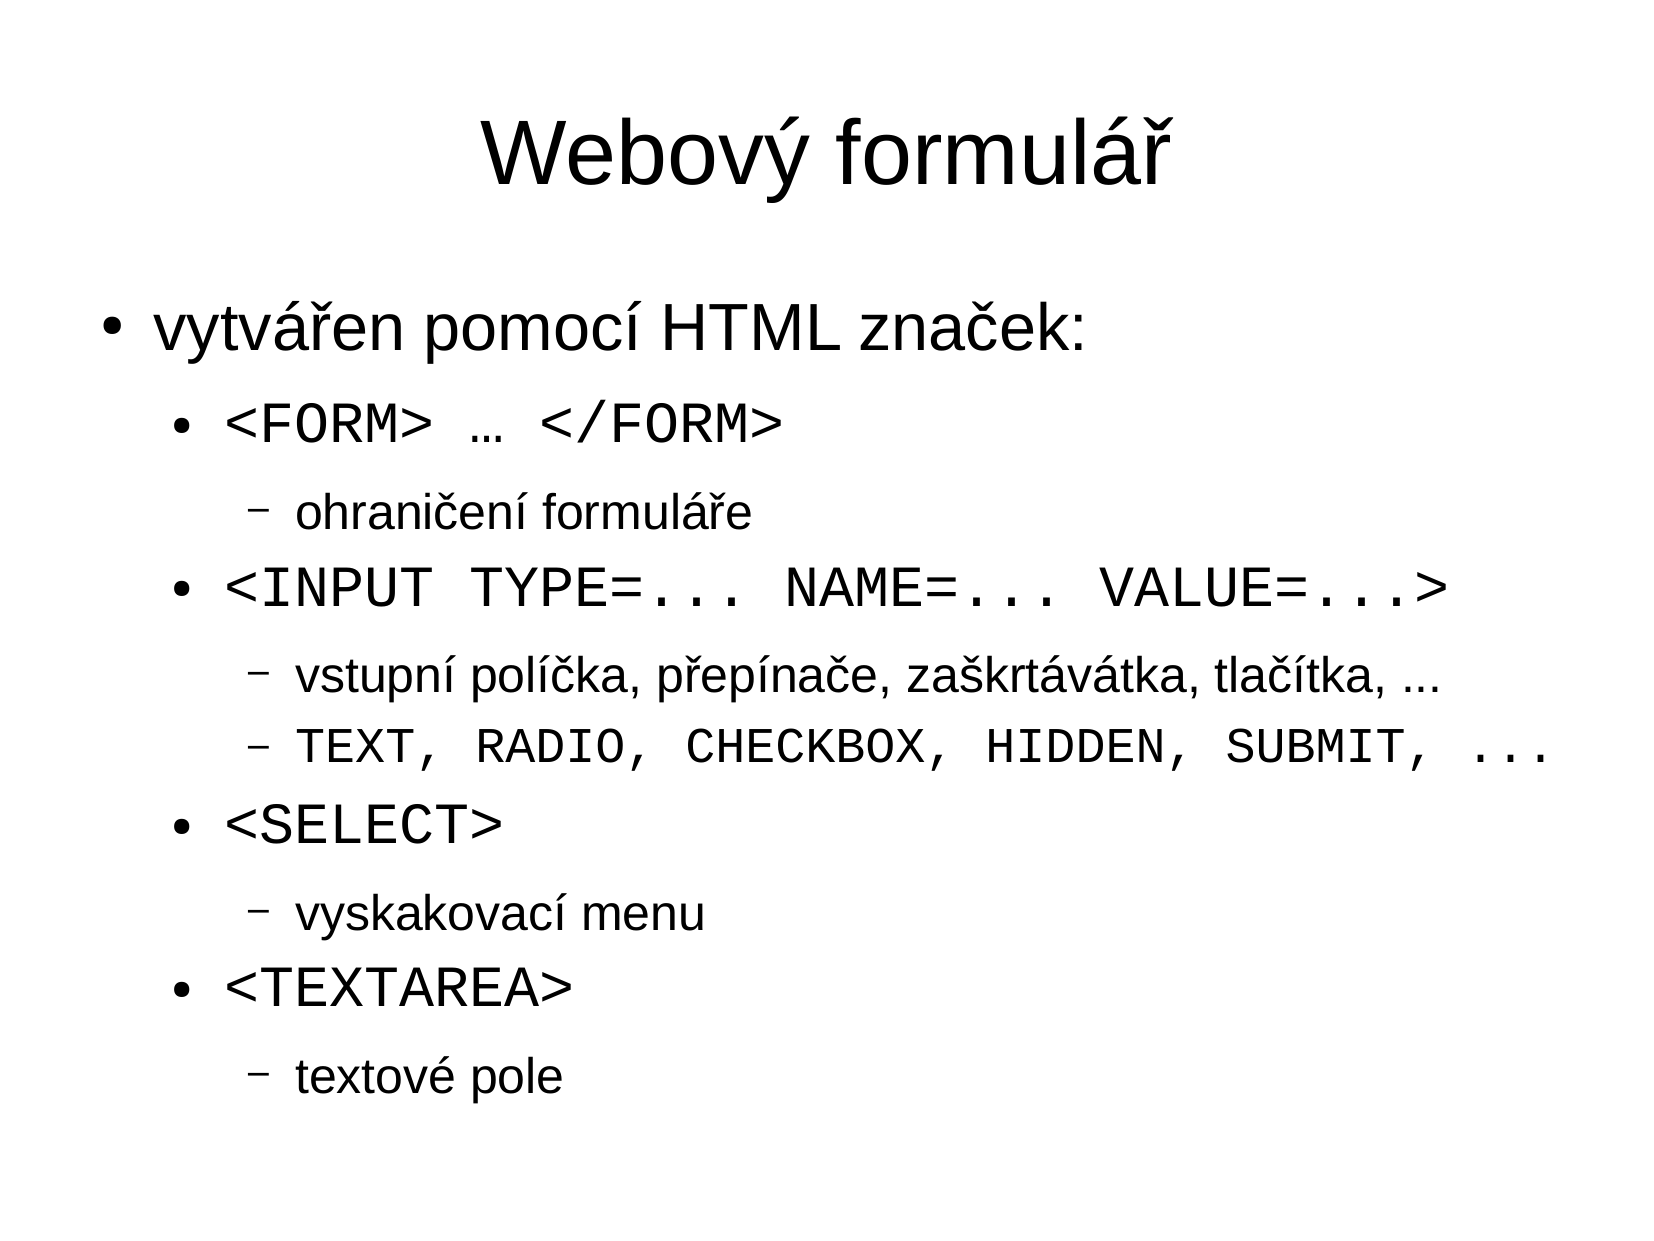

# Webový formulář
vytvářen pomocí HTML značek:
<FORM> … </FORM>
ohraničení formuláře
<INPUT TYPE=... NAME=... VALUE=...>
vstupní políčka, přepínače, zaškrtávátka, tlačítka, ...
TEXT, RADIO, CHECKBOX, HIDDEN, SUBMIT, ...
<SELECT>
vyskakovací menu
<TEXTAREA>
textové pole